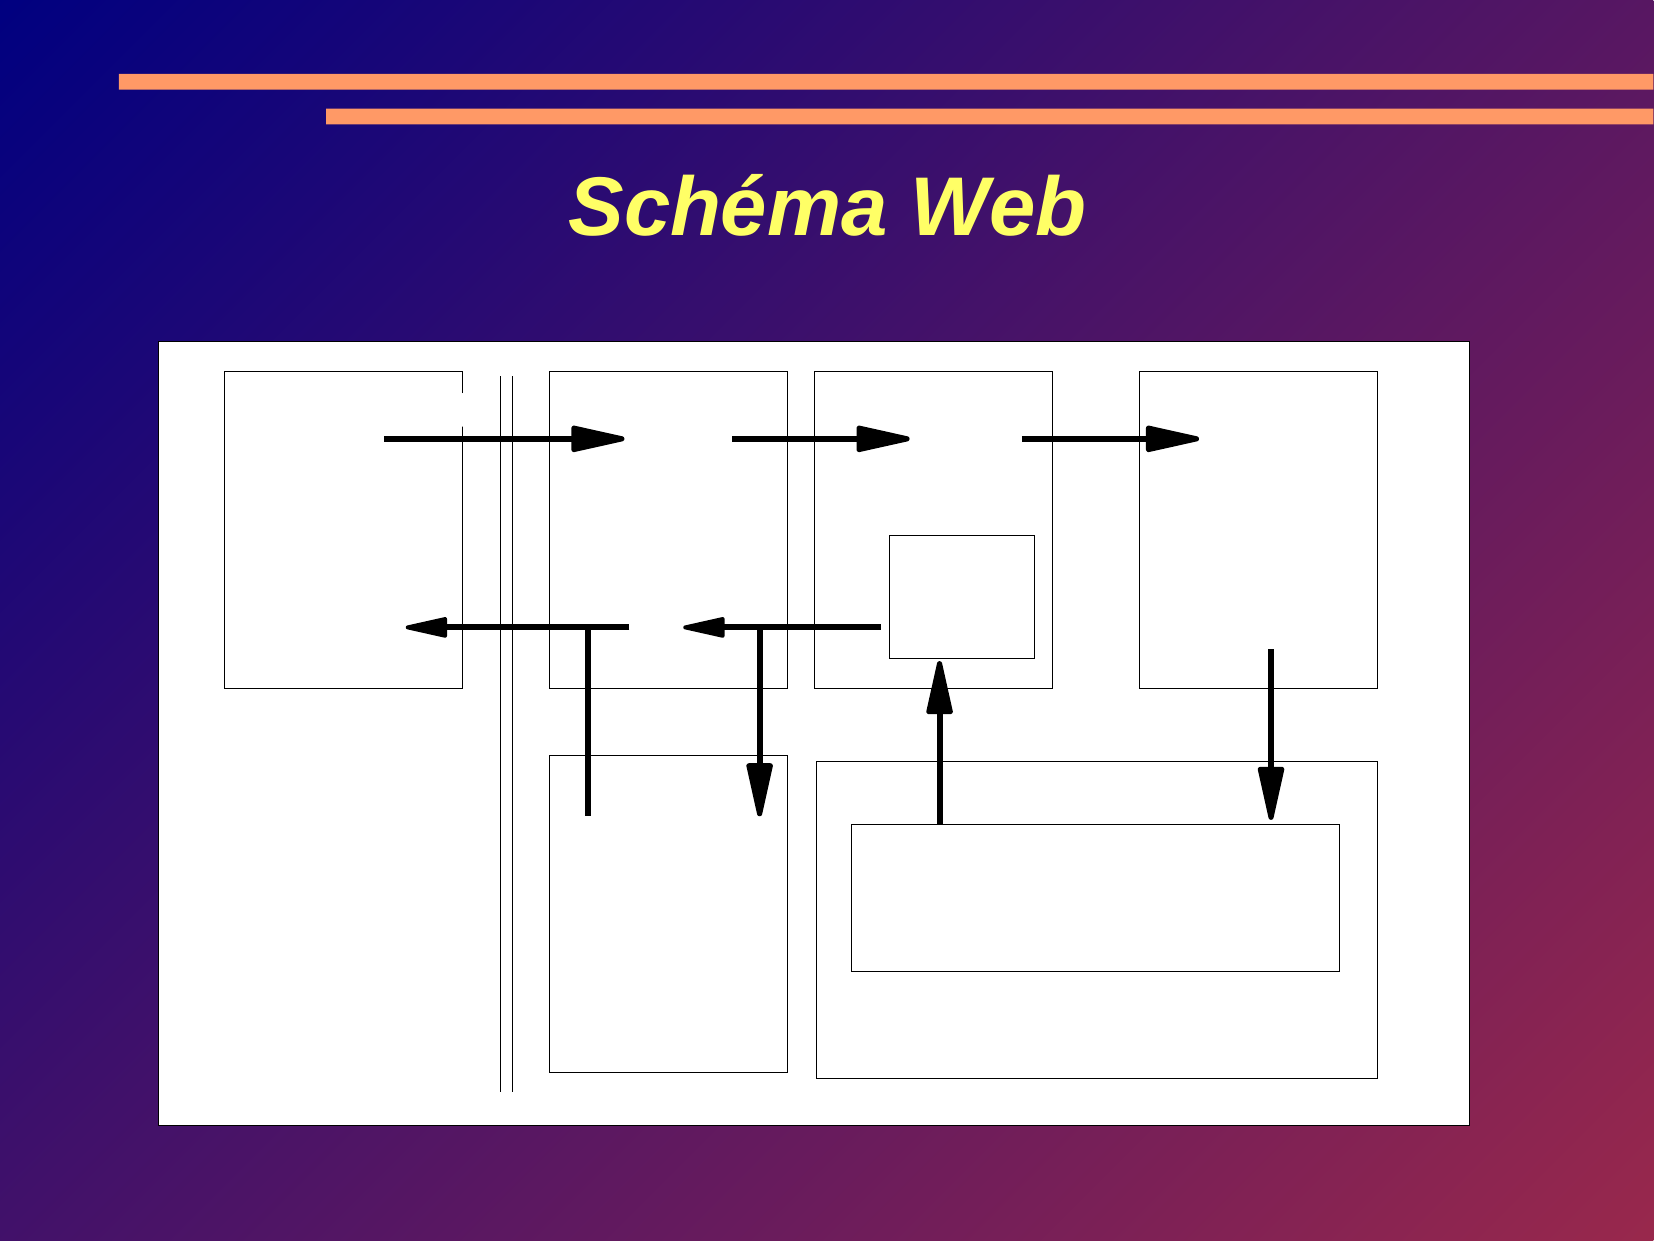

# Schéma Web
http://...
IIS
Page ASP
Objet
.NET
Script
.NET
Navigateur
Client Web
Cache
de page
Objet.InnerHTML = ...
Runtime .Net